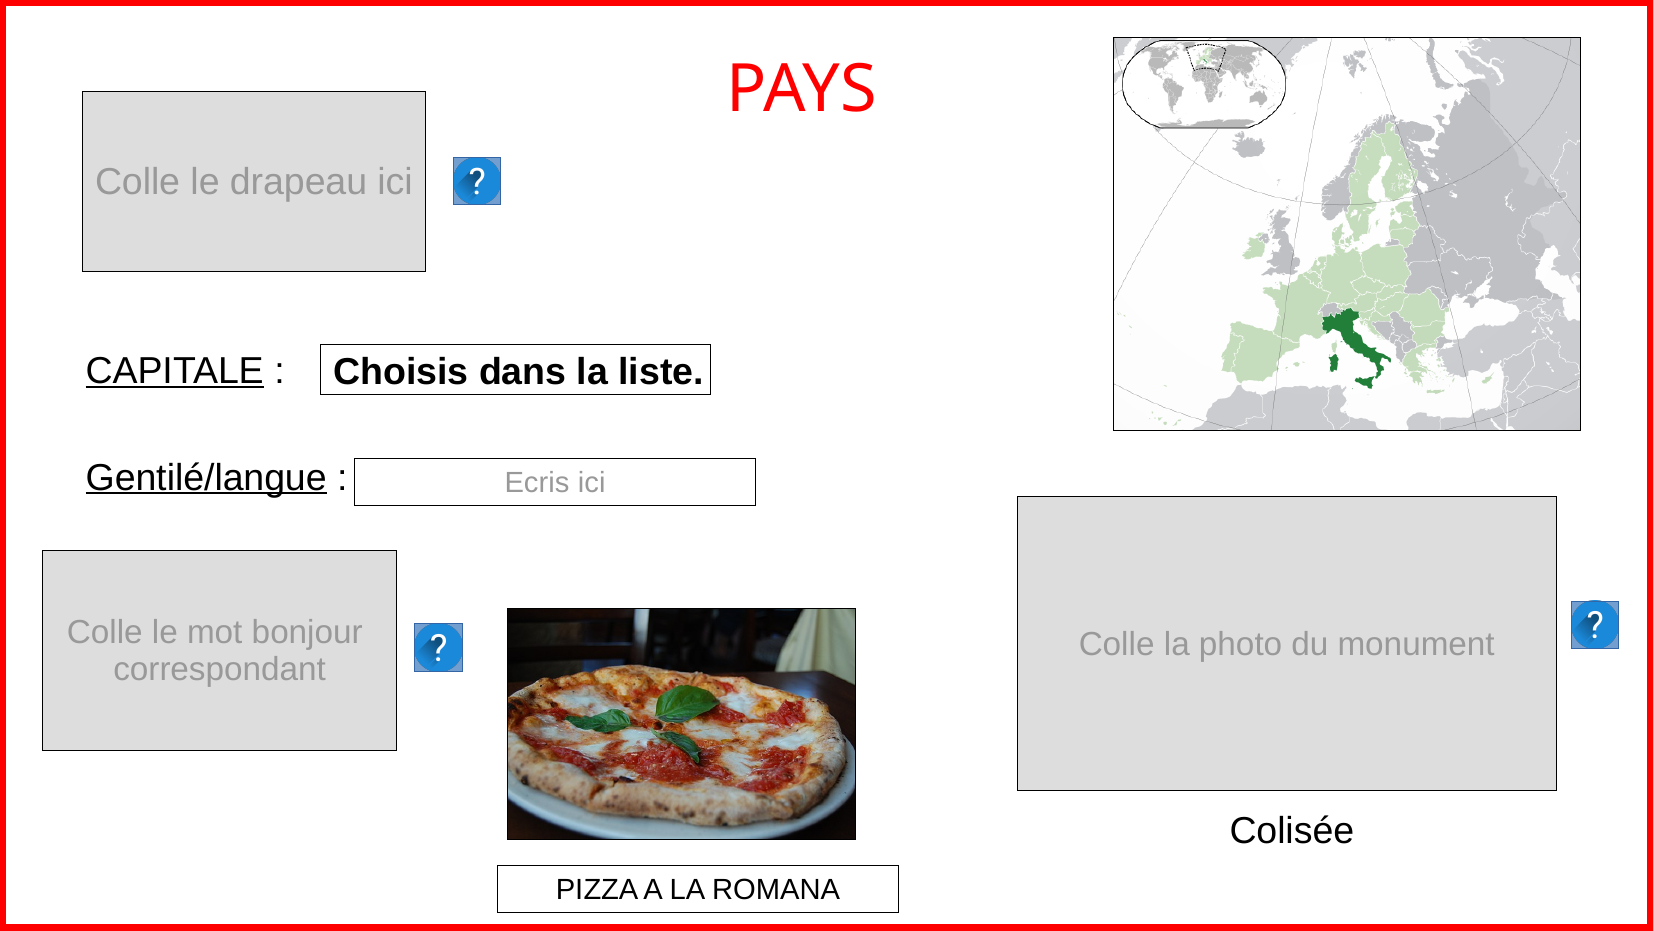

PAYS
Colle le drapeau ici
CAPITALE :
Gentilé/langue :
Ecris ici
Colle la photo du monument
Colle le mot bonjour
correspondant
Colisée
PIZZA A LA ROMANA